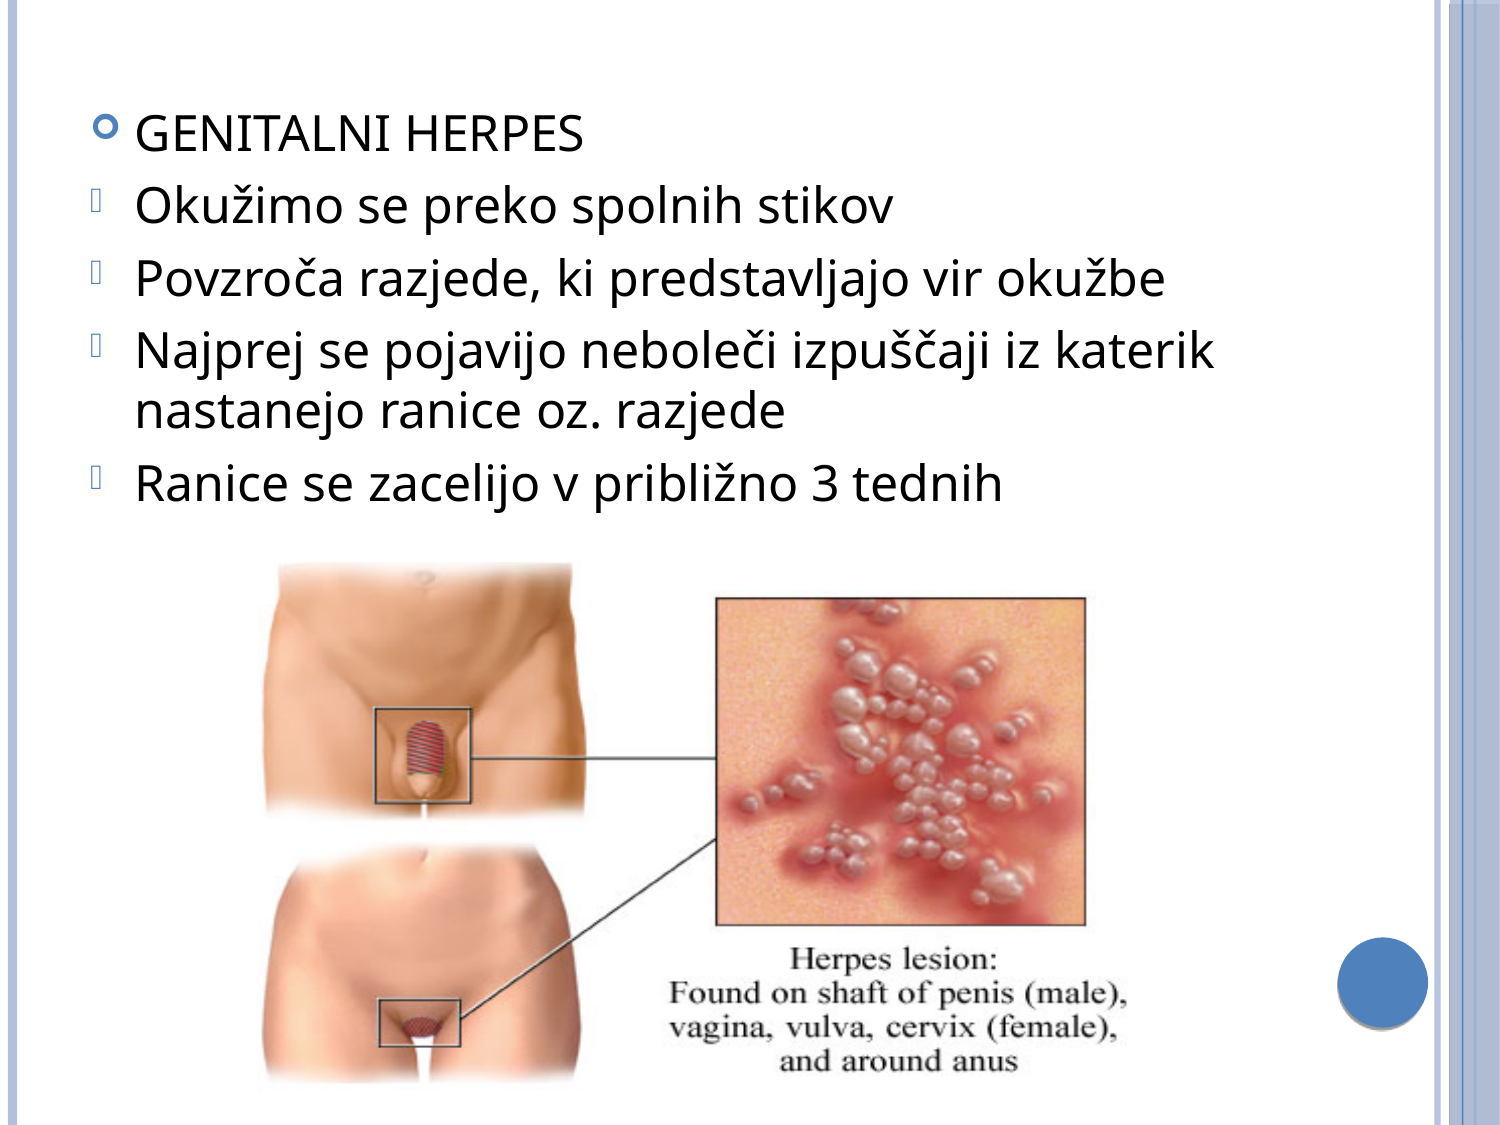

# GENITALNI HERPES
Okužimo se preko spolnih stikov
Povzroča razjede, ki predstavljajo vir okužbe
Najprej se pojavijo neboleči izpuščaji iz katerik nastanejo ranice oz. razjede
Ranice se zacelijo v približno 3 tednih